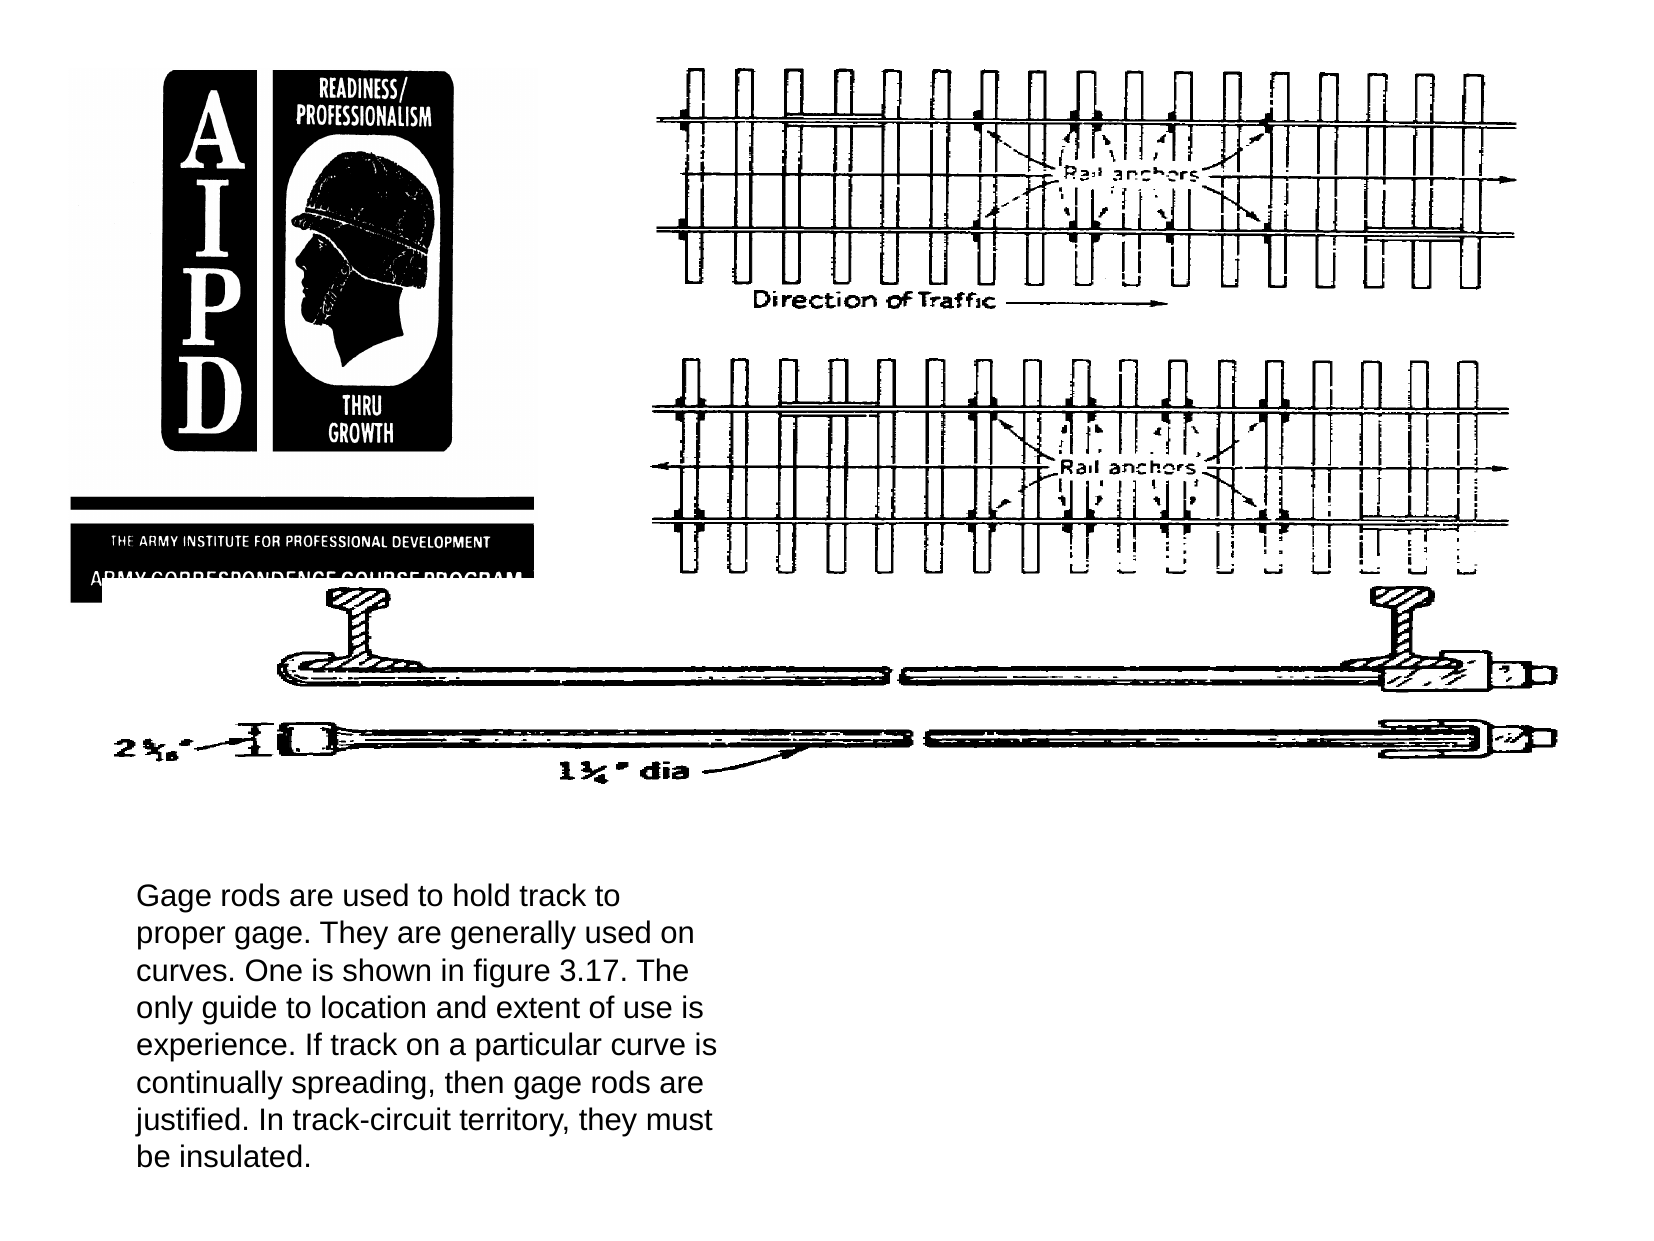

Gage rods are used to hold track to
proper gage. They are generally used on
curves. One is shown in figure 3.17. The
only guide to location and extent of use is
experience. If track on a particular curve is
continually spreading, then gage rods are
justified. In track-circuit territory, they must
be insulated.